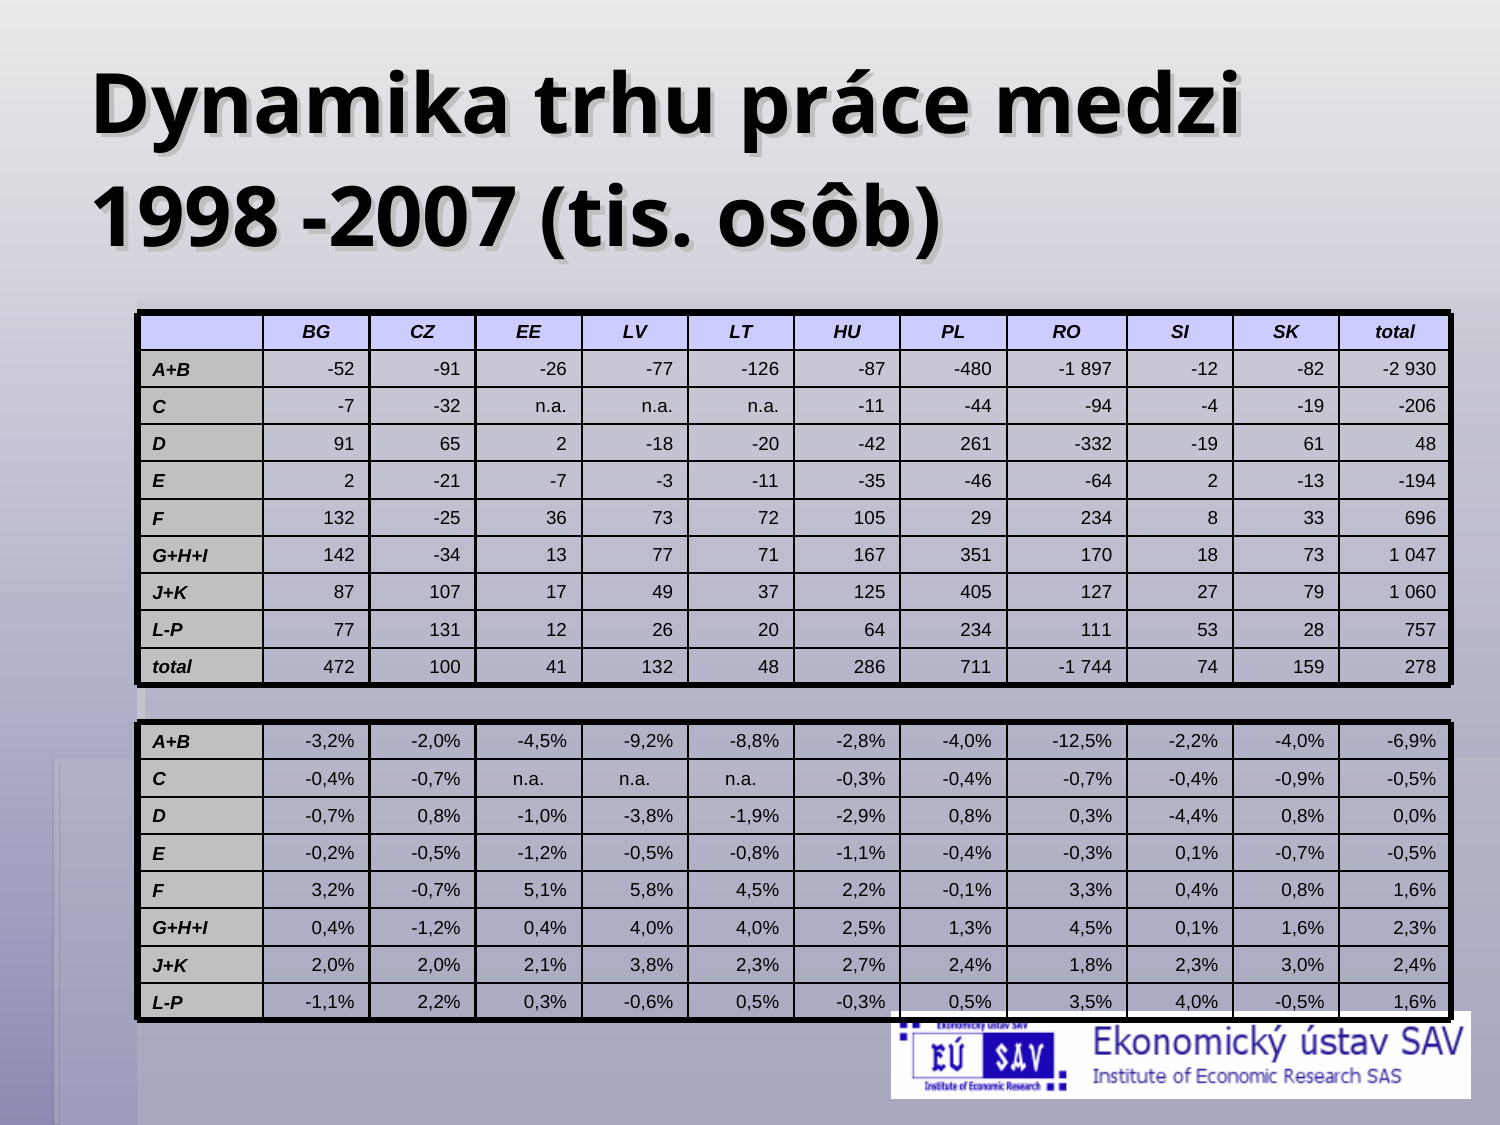

# Dynamika trhu práce medzi 1998 -2007 (tis. osôb)
BG
CZ
EE
LV
LT
HU
PL
RO
SI
SK
total
A+B
-52
-91
-26
-77
-126
-87
-480
-1 897
-12
-82
-2 930
C
-7
-32
n.a.
n.a.
n.a.
-11
-44
-94
-4
-19
-206
D
91
65
2
-18
-20
-42
261
-332
-19
61
48
E
2
-21
-7
-3
-11
-35
-46
-64
2
-13
-194
F
132
-25
36
73
72
105
29
234
8
33
696
G+H+I
142
-34
13
77
71
167
351
170
18
73
1 047
J+K
87
107
17
49
37
125
405
127
27
79
1 060
L-P
77
131
12
26
20
64
234
111
53
28
757
total
472
100
41
132
48
286
711
-1 744
74
159
278
A+B
-3,2%
-2,0%
-4,5%
-9,2%
-8,8%
-2,8%
-4,0%
-12,5%
-2,2%
-4,0%
-6,9%
C
-0,4%
-0,7%
n.a.
n.a.
n.a.
-0,3%
-0,4%
-0,7%
-0,4%
-0,9%
-0,5%
D
-0,7%
0,8%
-1,0%
-3,8%
-1,9%
-2,9%
0,8%
0,3%
-4,4%
0,8%
0,0%
E
-0,2%
-0,5%
-1,2%
-0,5%
-0,8%
-1,1%
-0,4%
-0,3%
0,1%
-0,7%
-0,5%
F
3,2%
-0,7%
5,1%
5,8%
4,5%
2,2%
-0,1%
3,3%
0,4%
0,8%
1,6%
G+H+I
0,4%
-1,2%
0,4%
4,0%
4,0%
2,5%
1,3%
4,5%
0,1%
1,6%
2,3%
J+K
2,0%
2,0%
2,1%
3,8%
2,3%
2,7%
2,4%
1,8%
2,3%
3,0%
2,4%
L-P
-1,1%
2,2%
0,3%
-0,6%
0,5%
-0,3%
0,5%
3,5%
4,0%
-0,5%
1,6%